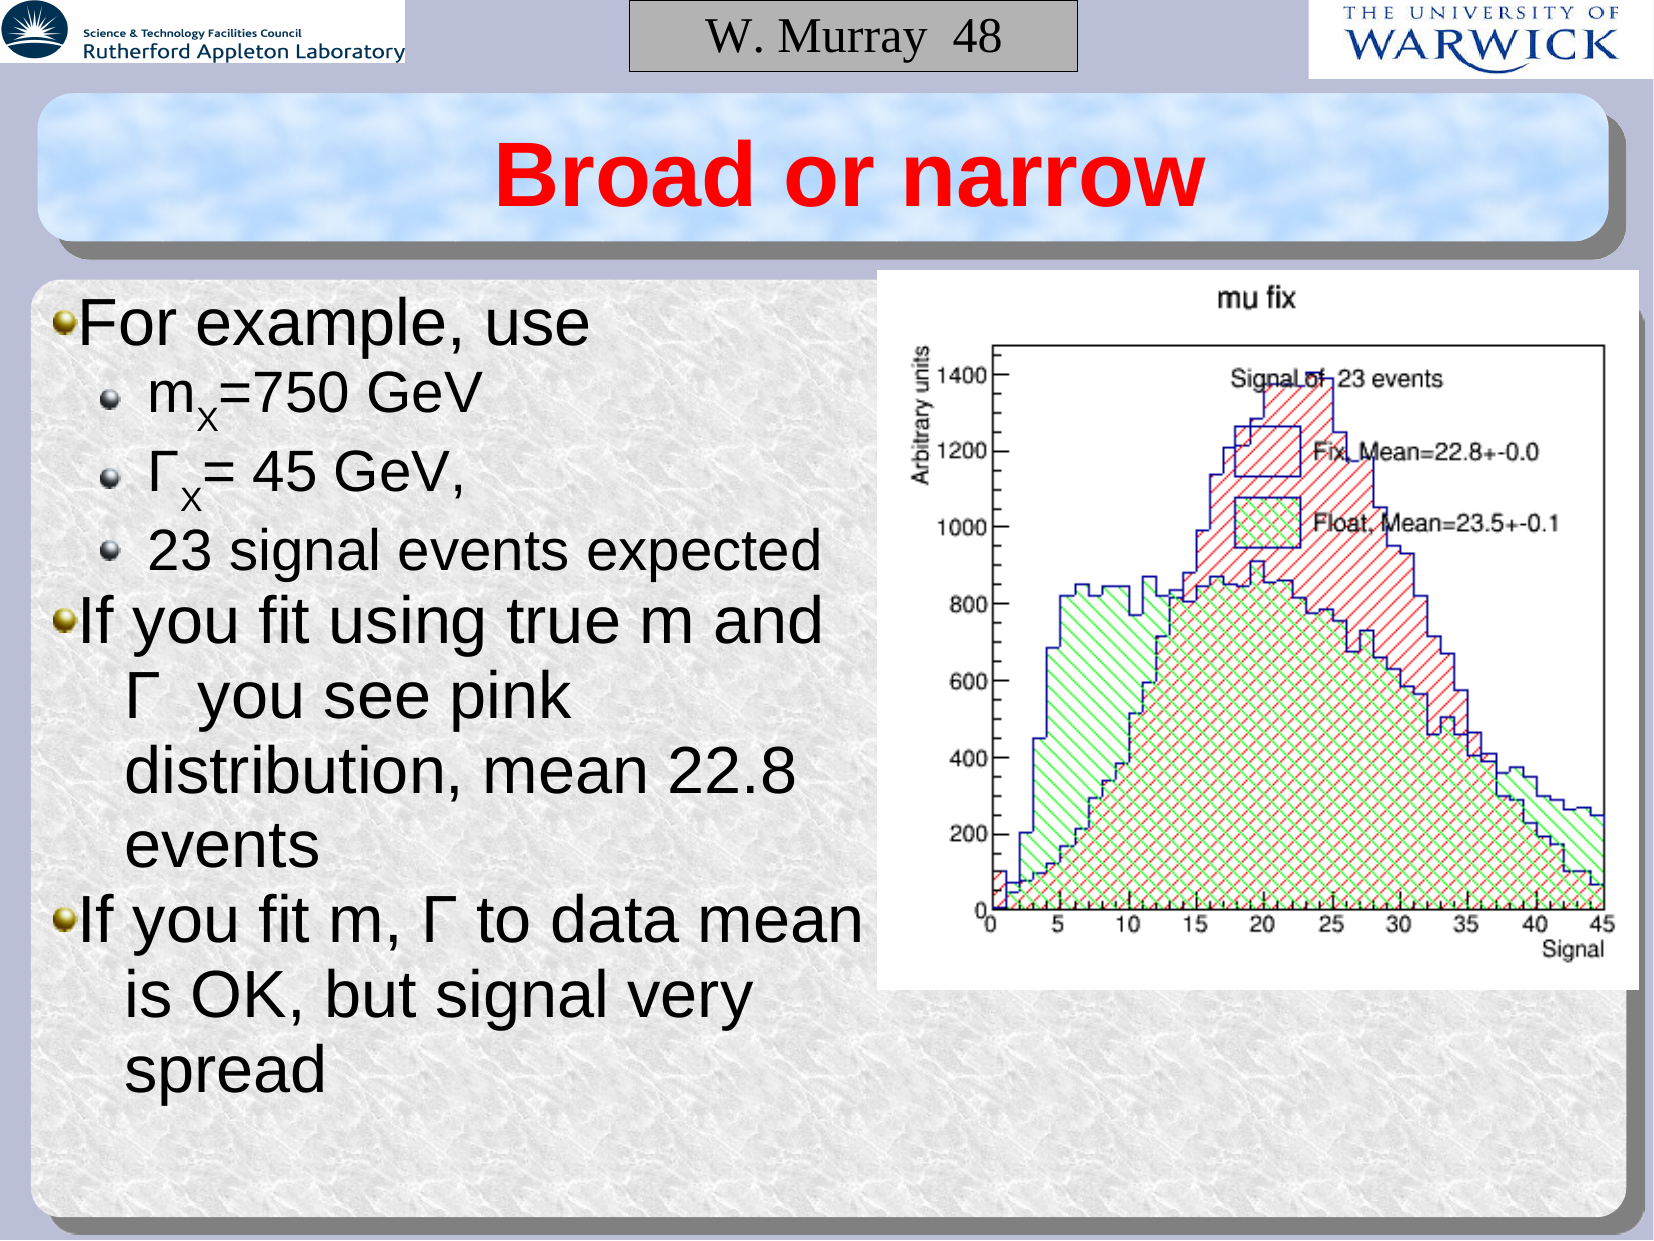

# Broad or narrow
For example, use
mX=750 GeV
ΓX= 45 GeV,
23 signal events expected
If you fit using true m and Γ you see pink distribution, mean 22.8 events
If you fit m, Γ to data mean is OK, but signal very spread